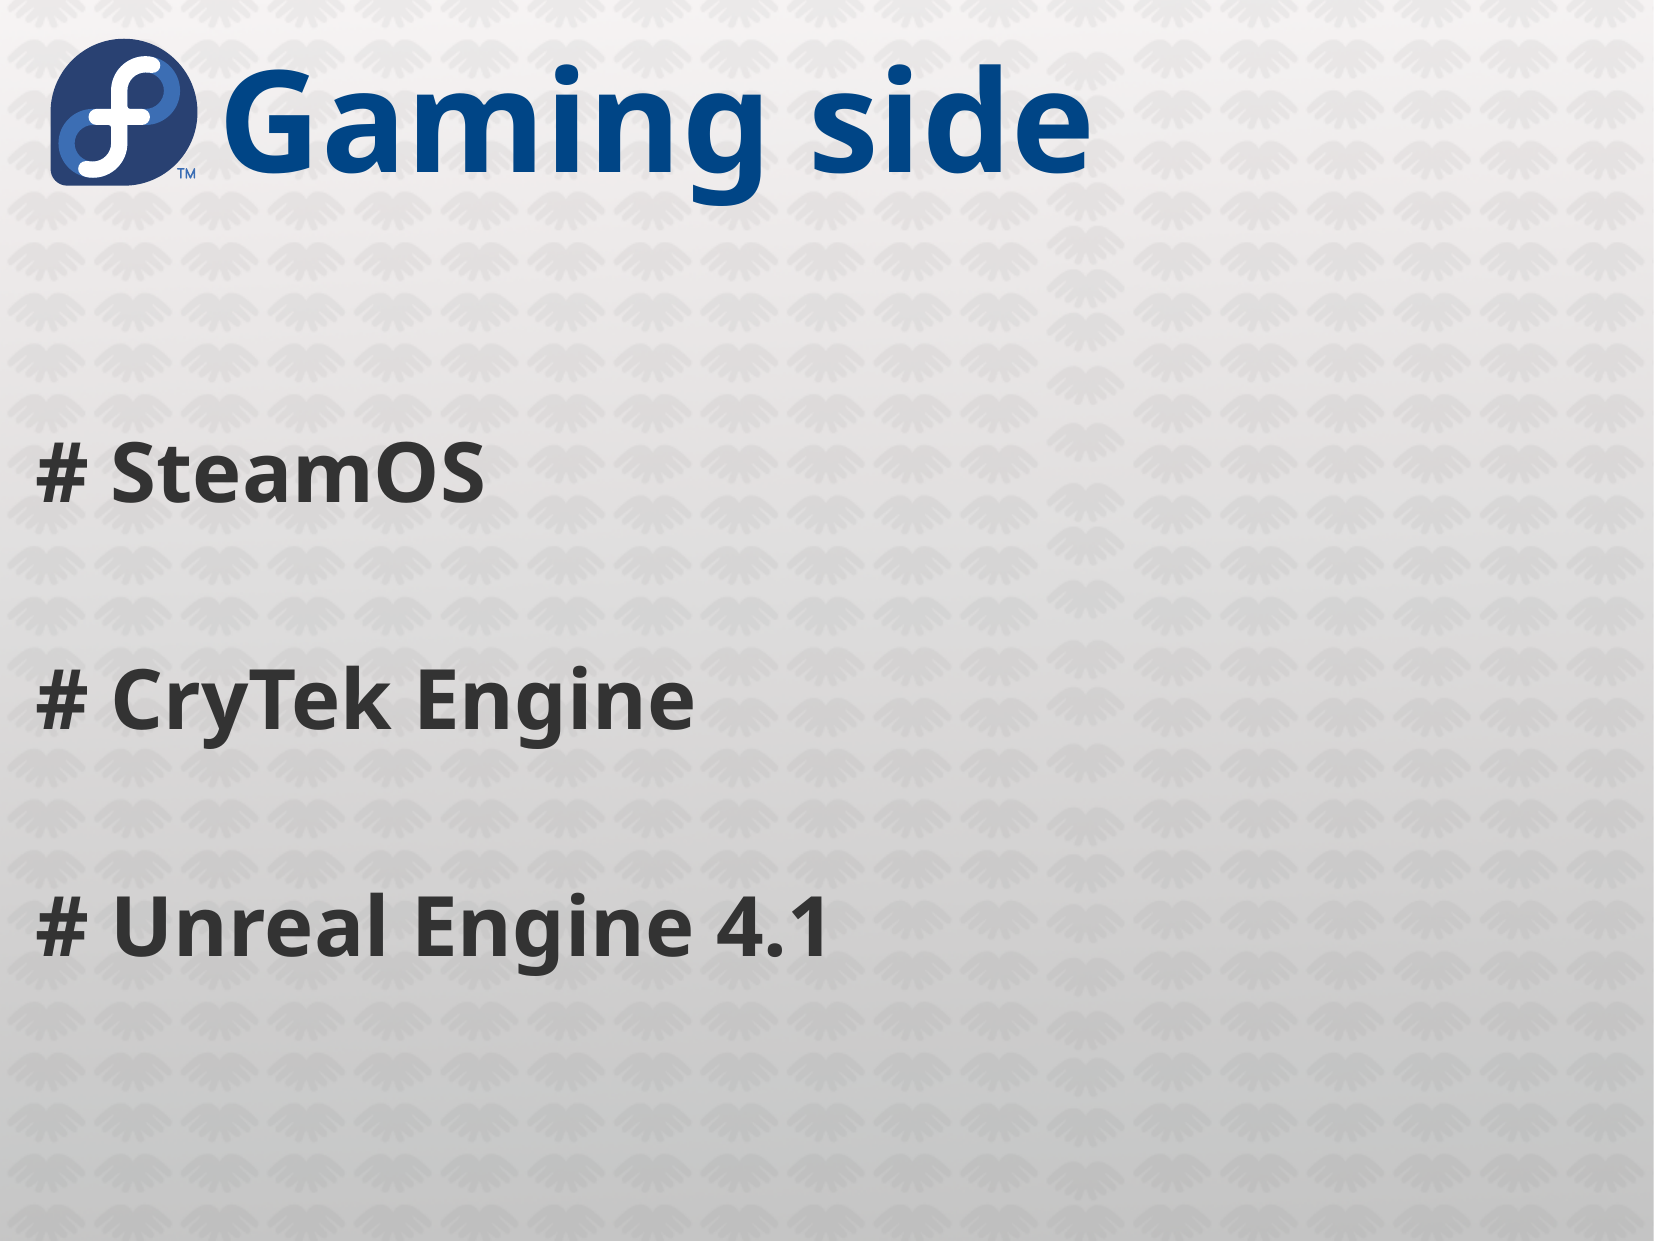

# Gaming side
# SteamOS
# CryTek Engine
# Unreal Engine 4.1